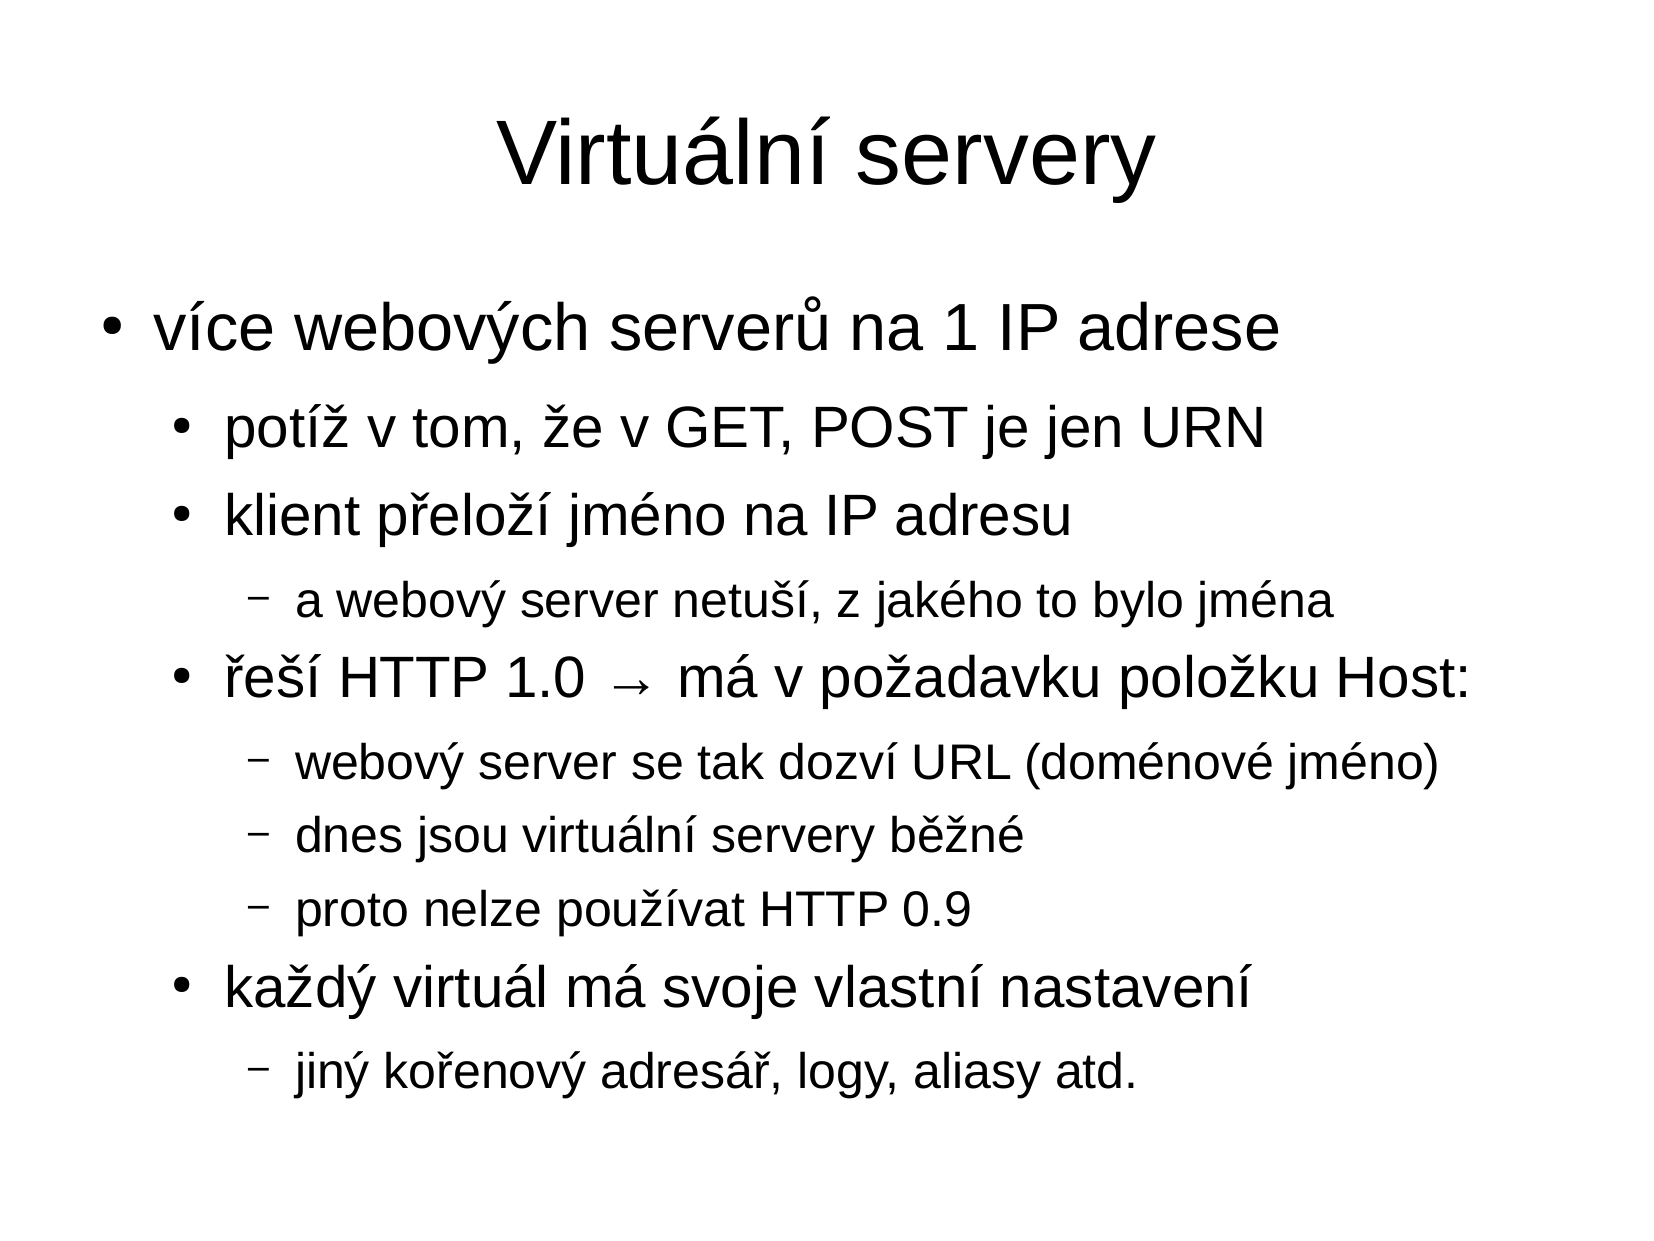

# Virtuální servery
více webových serverů na 1 IP adrese
potíž v tom, že v GET, POST je jen URN
klient přeloží jméno na IP adresu
a webový server netuší, z jakého to bylo jména
řeší HTTP 1.0 → má v požadavku položku Host:
webový server se tak dozví URL (doménové jméno)
dnes jsou virtuální servery běžné
proto nelze používat HTTP 0.9
každý virtuál má svoje vlastní nastavení
jiný kořenový adresář, logy, aliasy atd.